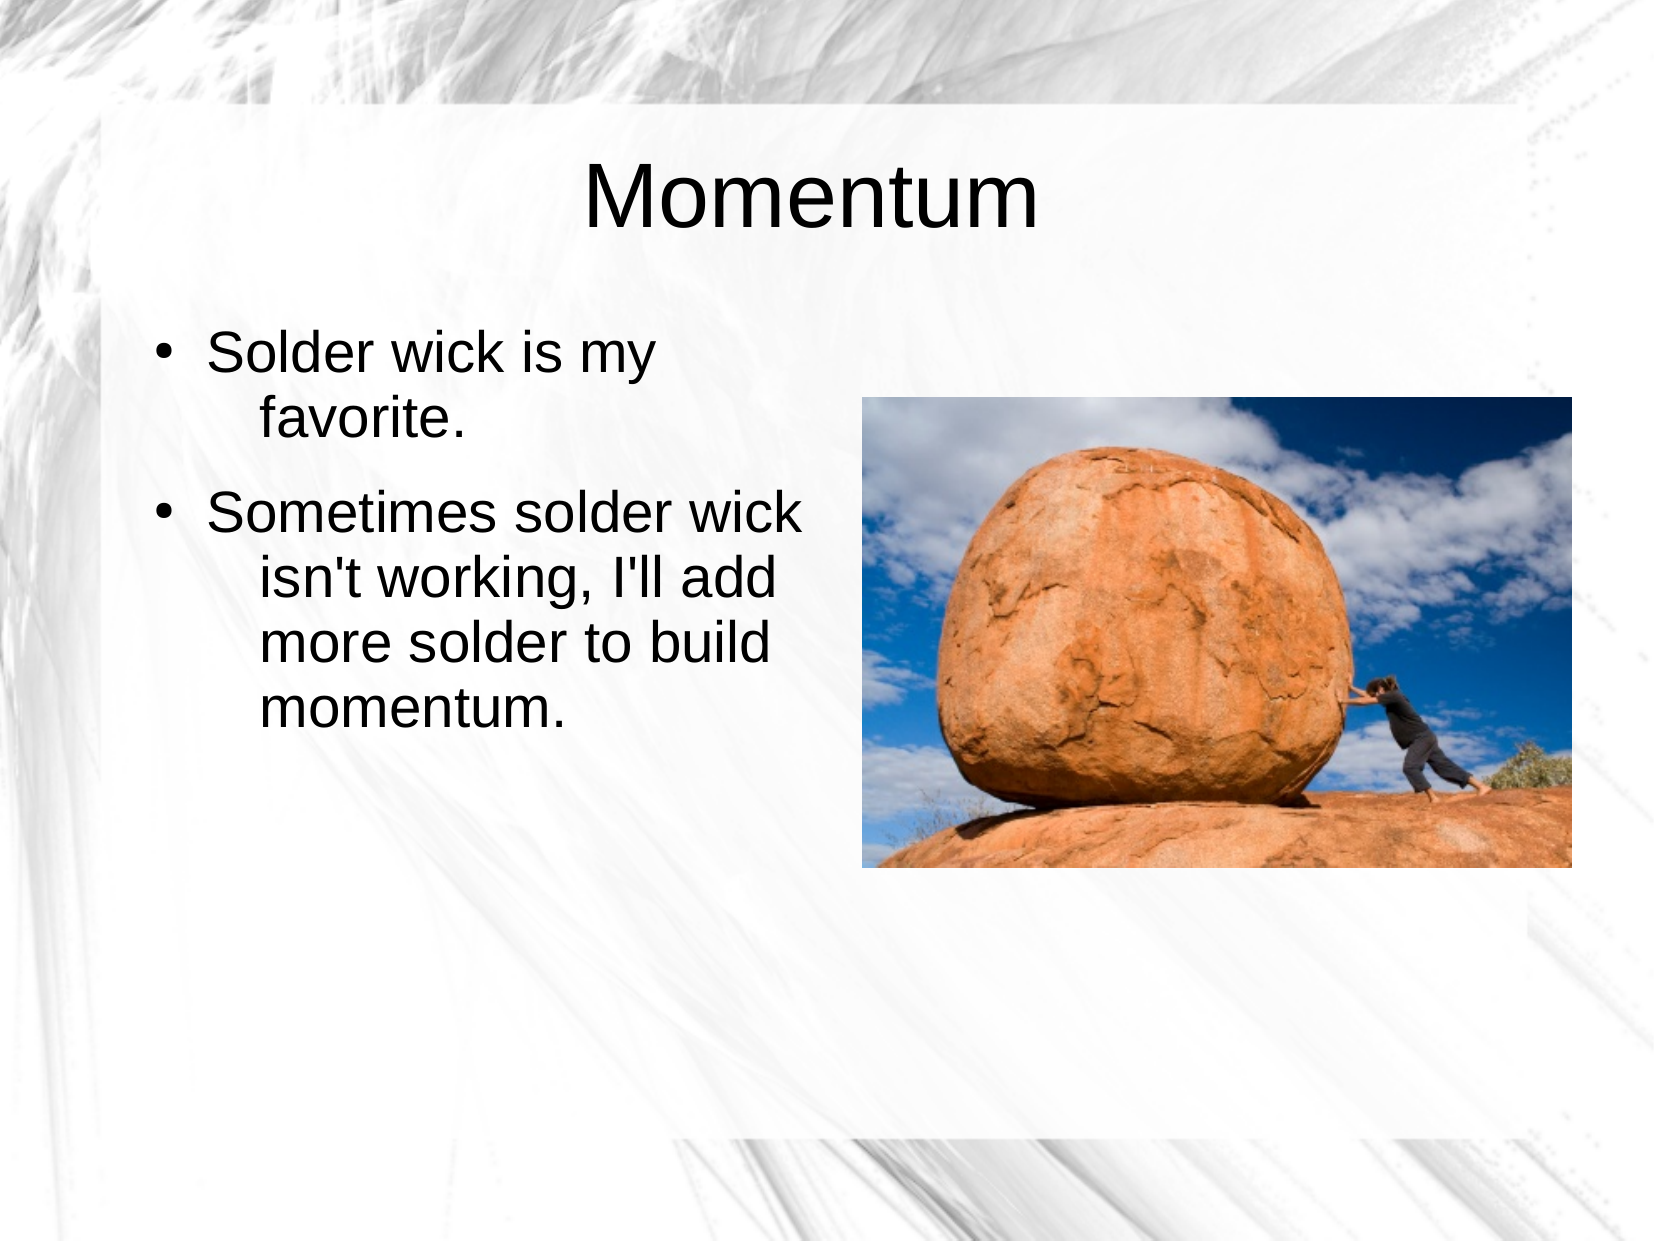

# Momentum
Solder wick is my favorite.
Sometimes solder wick isn't working, I'll add more solder to build momentum.